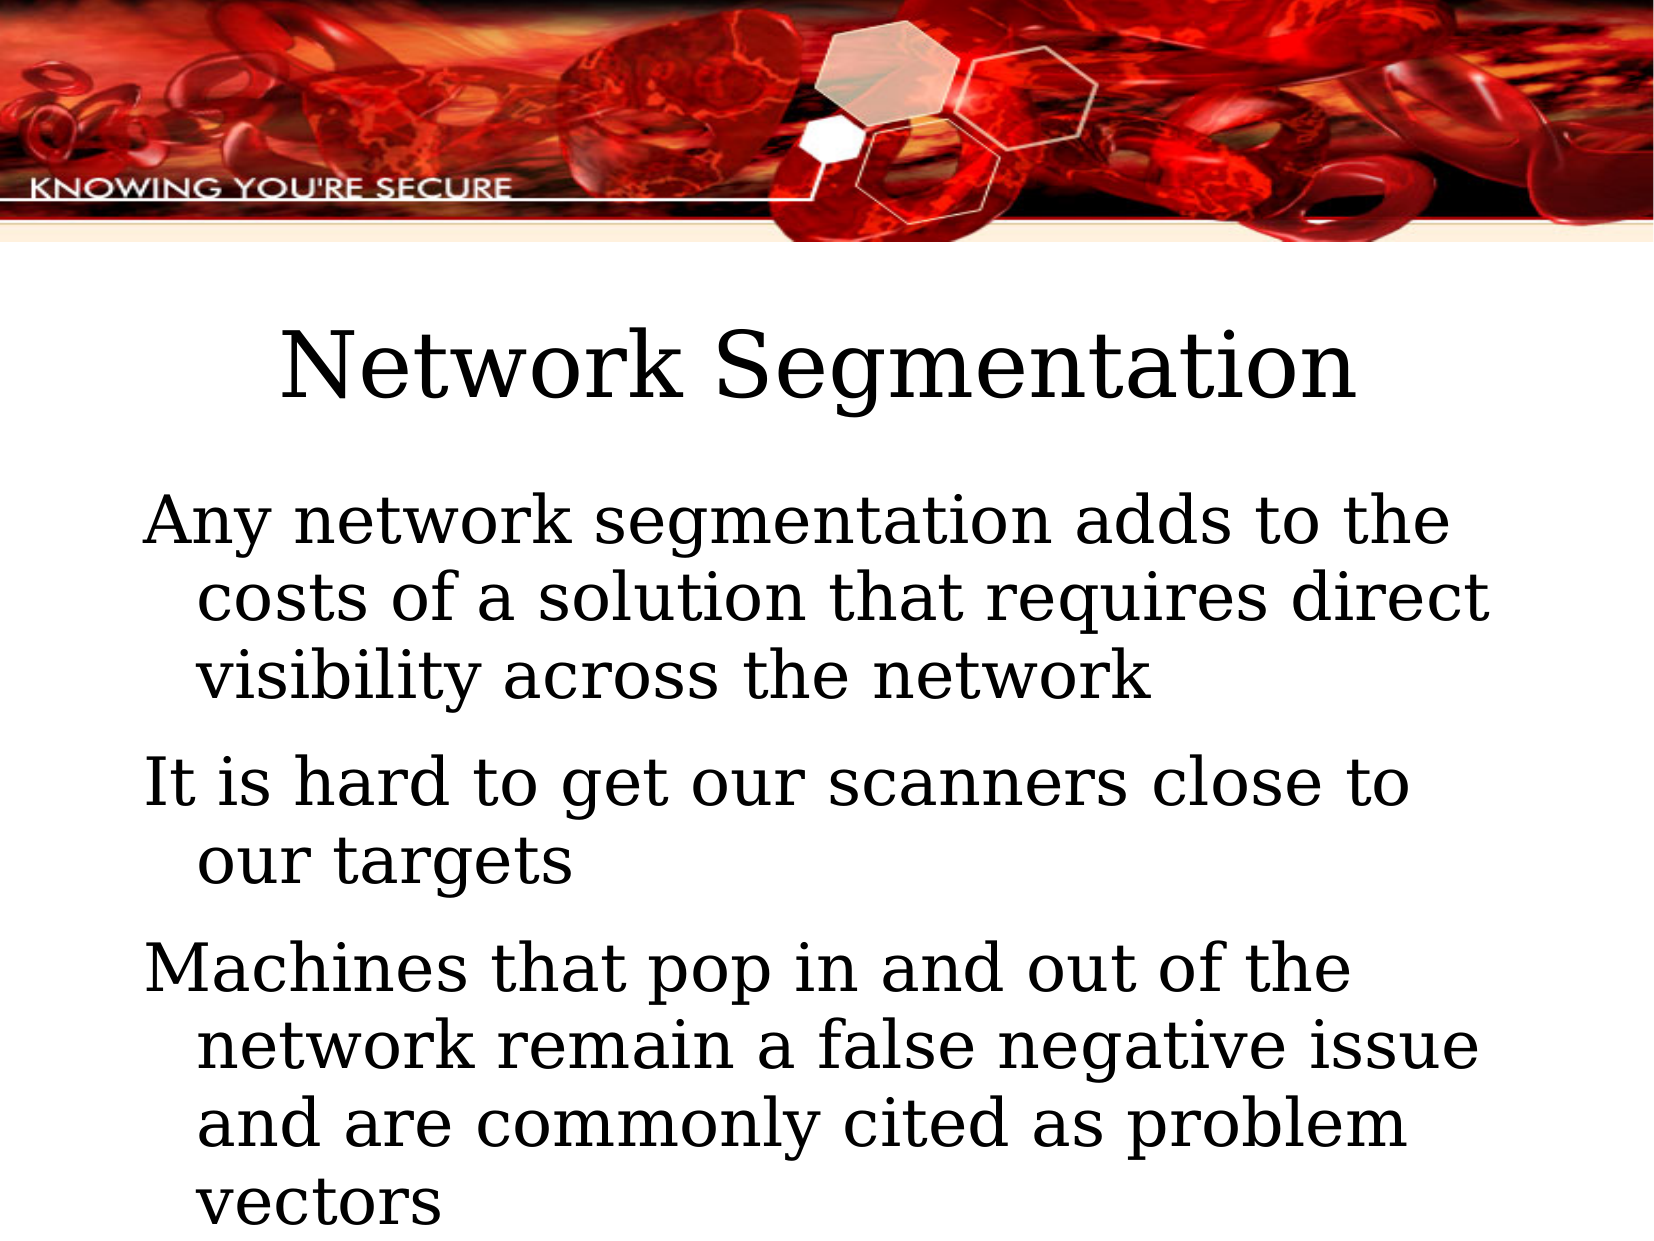

# Network Segmentation
Any network segmentation adds to the costs of a solution that requires direct visibility across the network
It is hard to get our scanners close to our targets
Machines that pop in and out of the network remain a false negative issue and are commonly cited as problem vectors